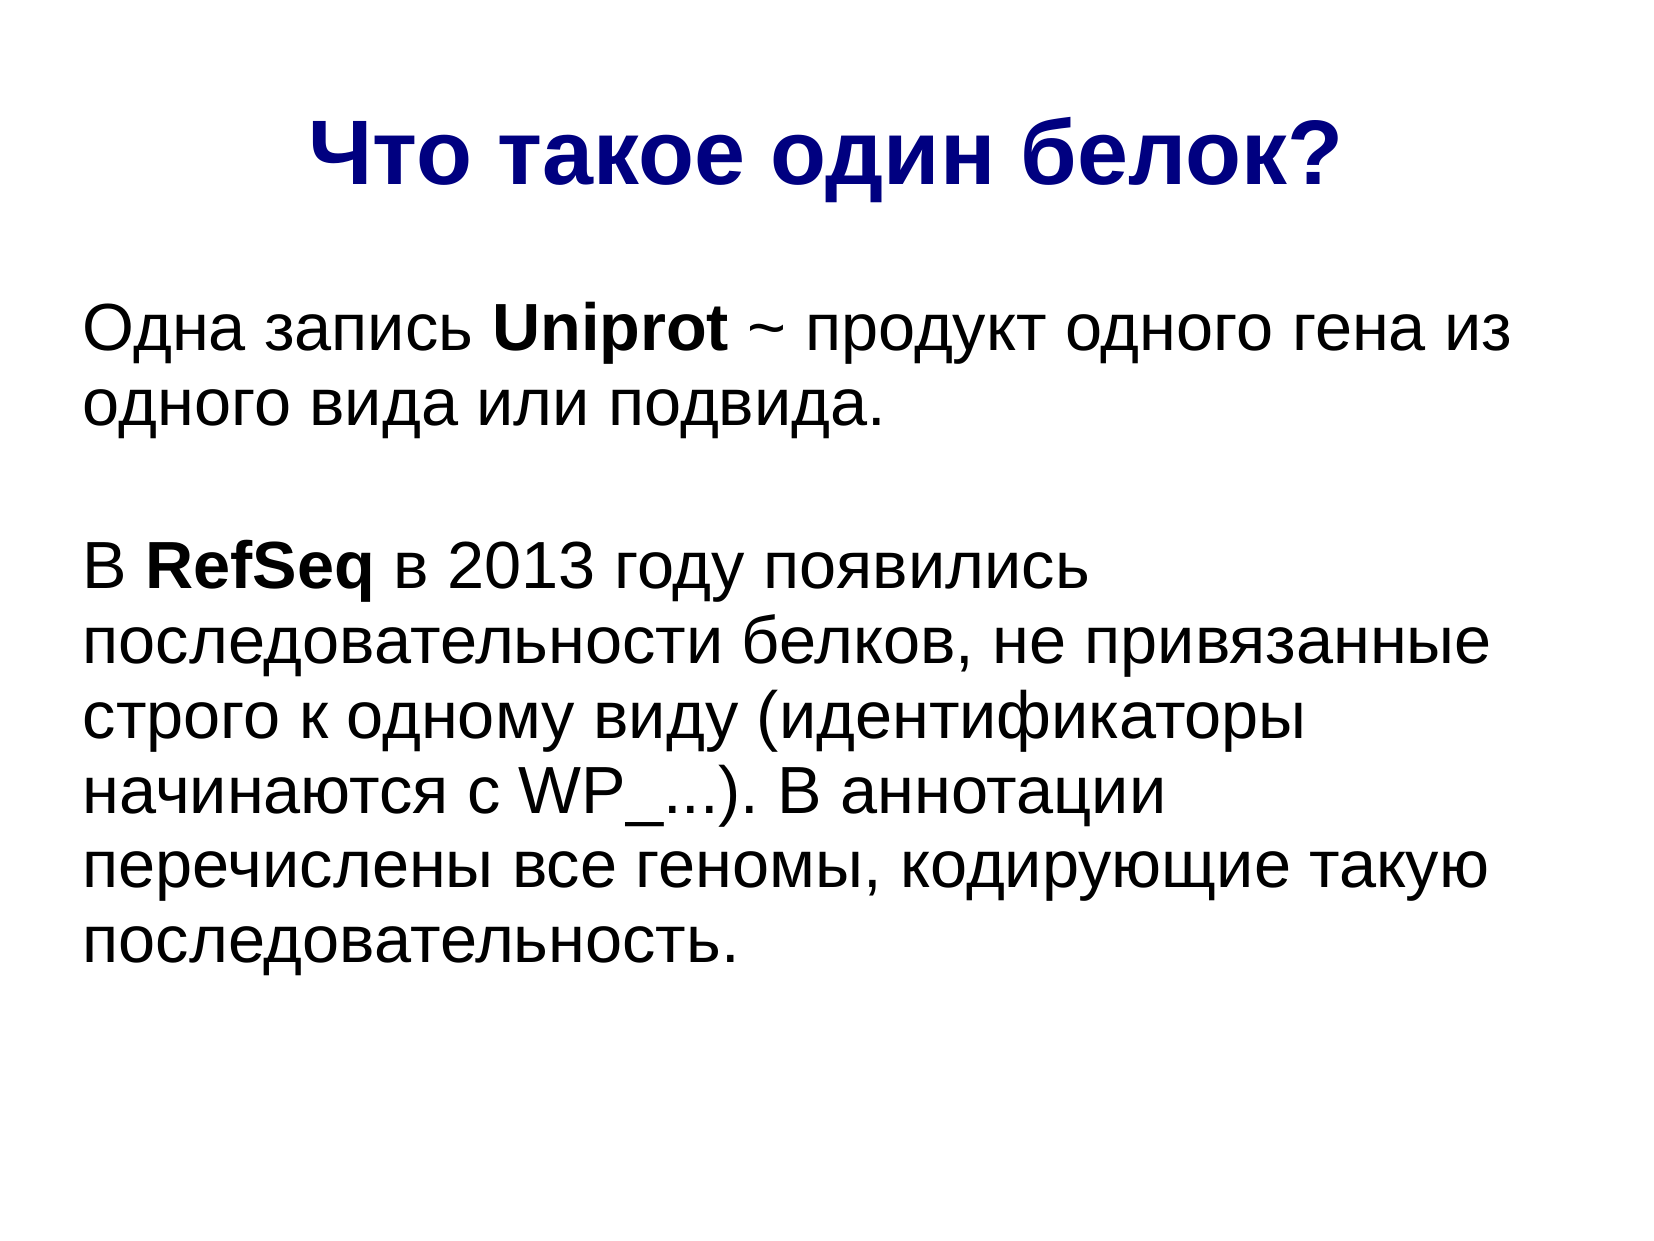

# Что такое один белок?
Одна запись Uniprot ~ продукт одного гена из одного вида или подвида.
В RefSeq в 2013 году появились последовательности белков, не привязанные строго к одному виду (идентификаторы начинаются с WP_...). В аннотации перечислены все геномы, кодирующие такую последовательность.